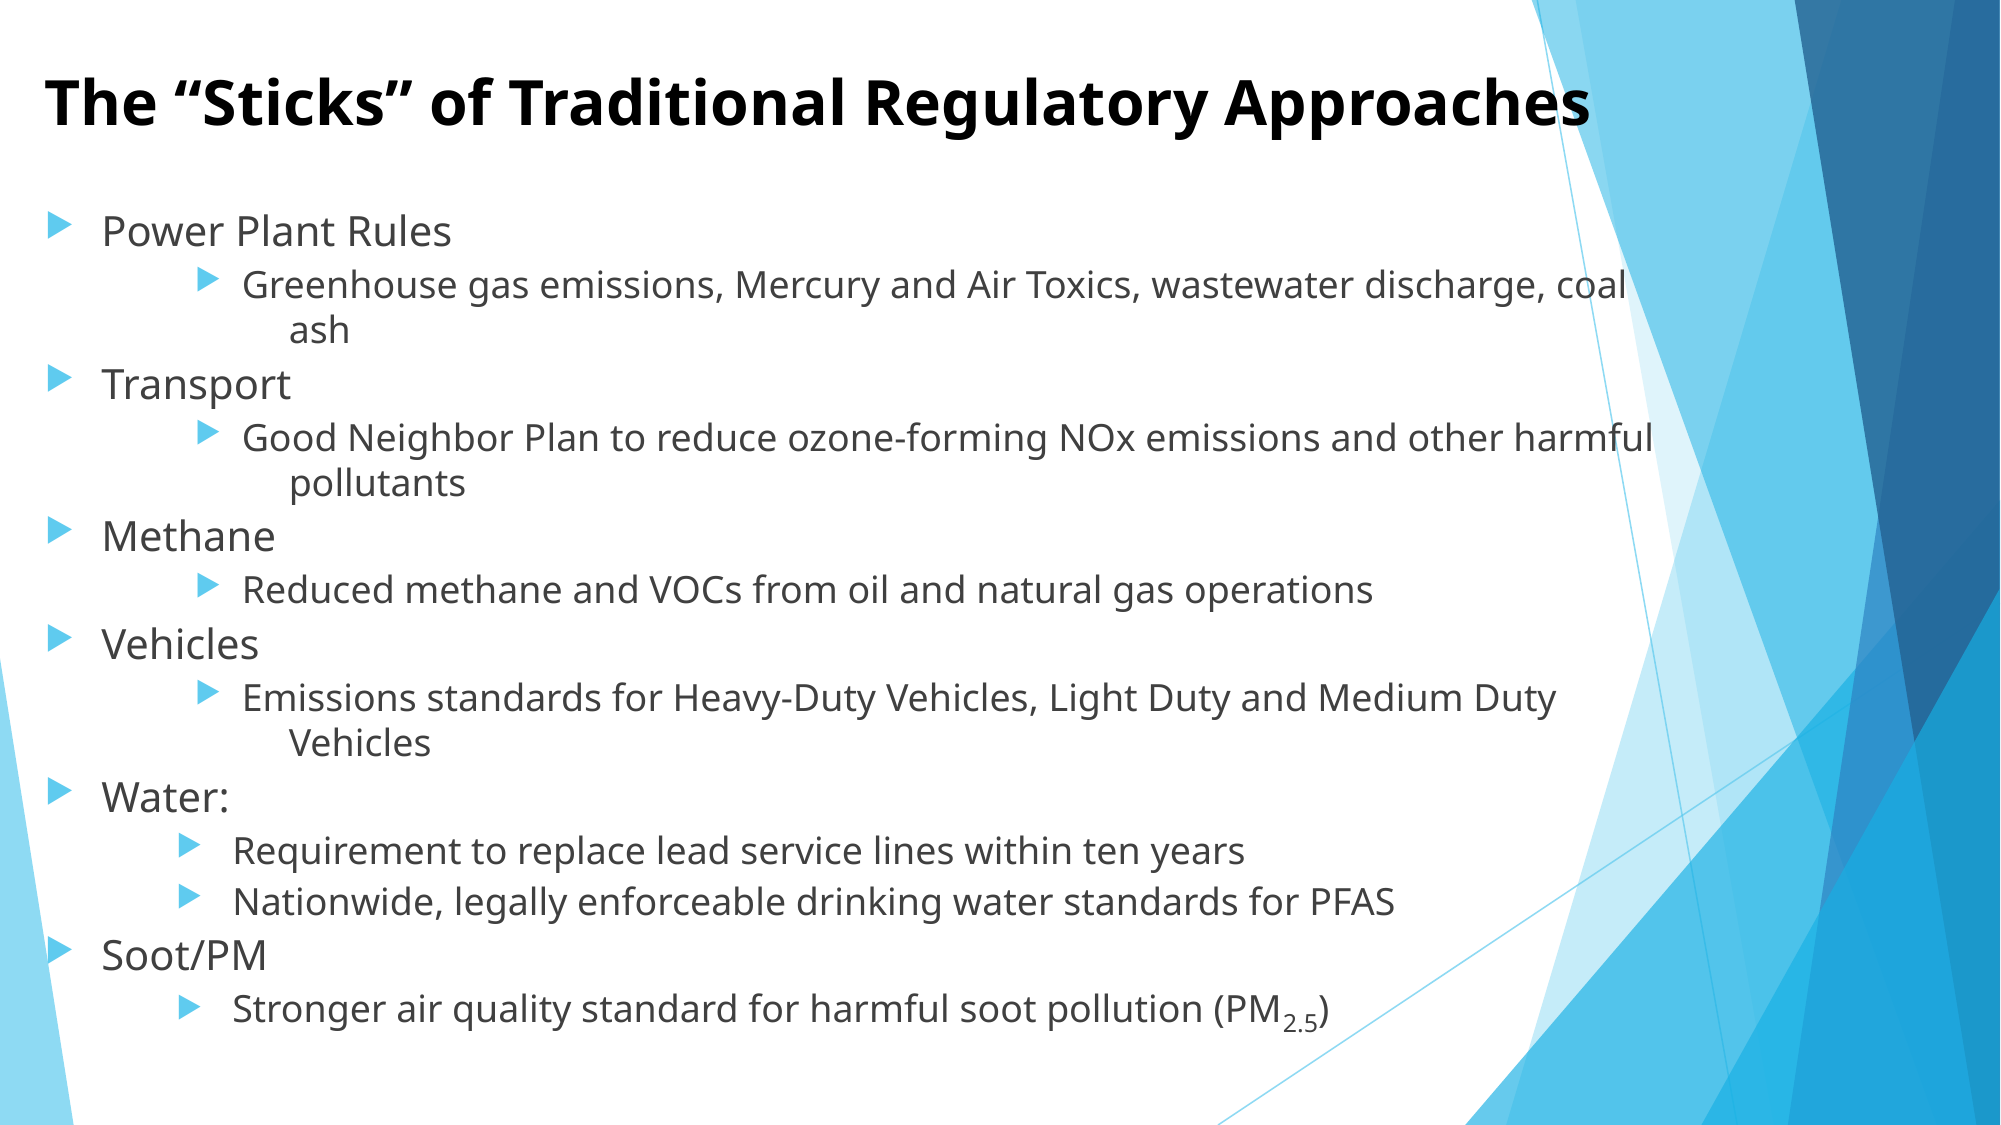

# The “Sticks” of Traditional Regulatory Approaches
Power Plant Rules
Greenhouse gas emissions, Mercury and Air Toxics, wastewater discharge, coal ash
Transport
Good Neighbor Plan to reduce ozone-forming NOx emissions and other harmful pollutants
Methane
Reduced methane and VOCs from oil and natural gas operations
Vehicles
Emissions standards for Heavy-Duty Vehicles, Light Duty and Medium Duty Vehicles
Water:
Requirement to replace lead service lines within ten years
Nationwide, legally enforceable drinking water standards for PFAS
Soot/PM
Stronger air quality standard for harmful soot pollution (PM2.5)